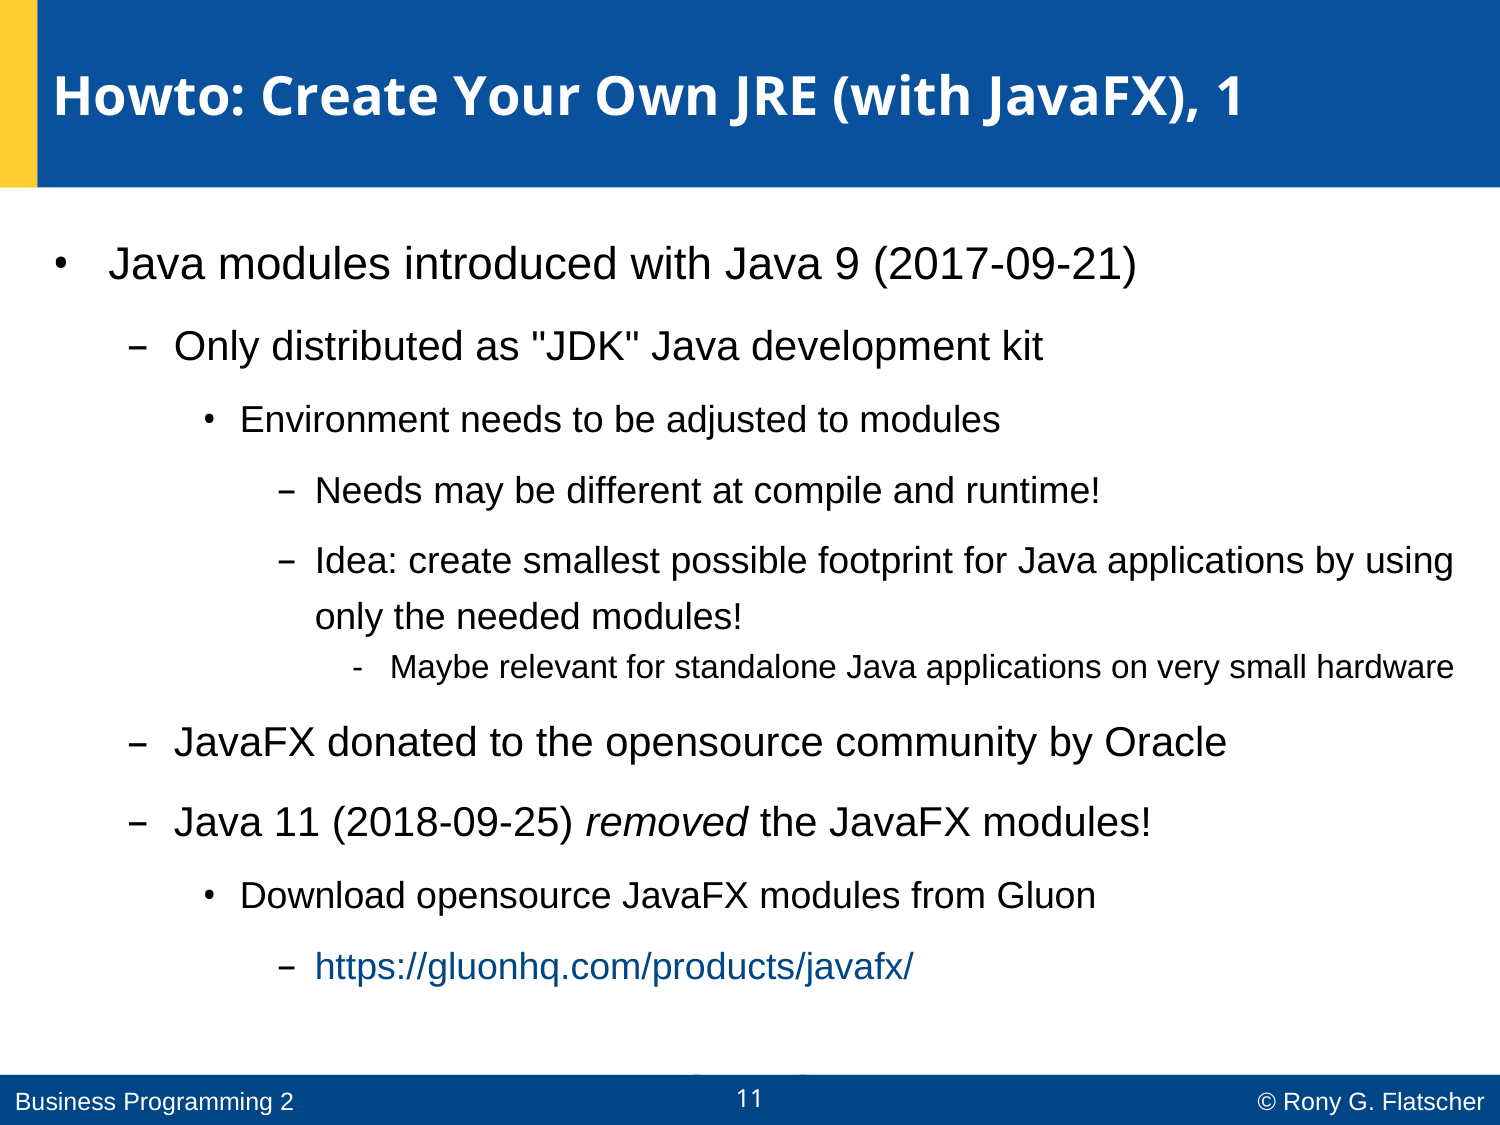

# Howto: Create Your Own JRE (with JavaFX), 1
Java modules introduced with Java 9 (2017-09-21)
Only distributed as "JDK" Java development kit
Environment needs to be adjusted to modules
Needs may be different at compile and runtime!
Idea: create smallest possible footprint for Java applications by using only the needed modules!
Maybe relevant for standalone Java applications on very small hardware
JavaFX donated to the opensource community by Oracle
Java 11 (2018-09-25) removed the JavaFX modules!
Download opensource JavaFX modules from Gluon
https://gluonhq.com/products/javafx/